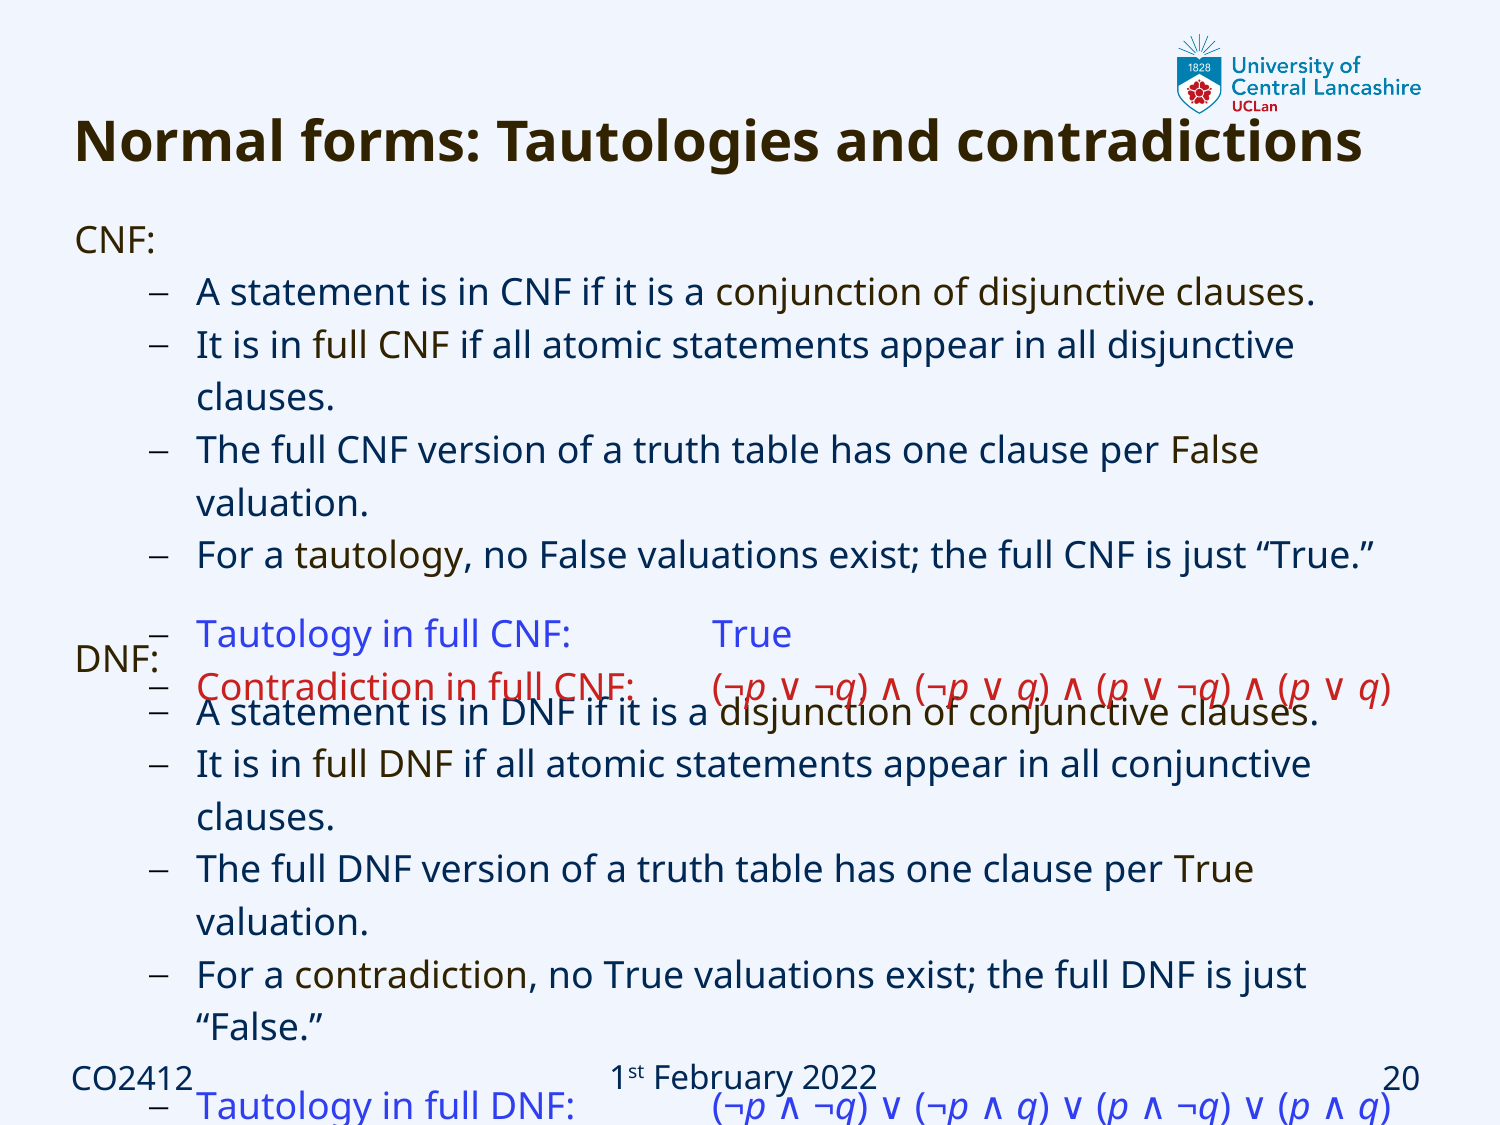

# Normal forms: Tautologies and contradictions
CNF:
A statement is in CNF if it is a conjunction of disjunctive clauses.
It is in full CNF if all atomic statements appear in all disjunctive clauses.
The full CNF version of a truth table has one clause per False valuation.
For a tautology, no False valuations exist; the full CNF is just “True.”
Tautology in full CNF:		True
Contradiction in full CNF:		(¬p ∨ ¬q) ∧ (¬p ∨ q) ∧ (p ∨ ¬q) ∧ (p ∨ q)
DNF:
A statement is in DNF if it is a disjunction of conjunctive clauses.
It is in full DNF if all atomic statements appear in all conjunctive clauses.
The full DNF version of a truth table has one clause per True valuation.
For a contradiction, no True valuations exist; the full DNF is just “False.”
Tautology in full DNF:		(¬p ∧ ¬q) ∨ (¬p ∧ q) ∨ (p ∧ ¬q) ∨ (p ∧ q)
Contradiction in full DNF:		False